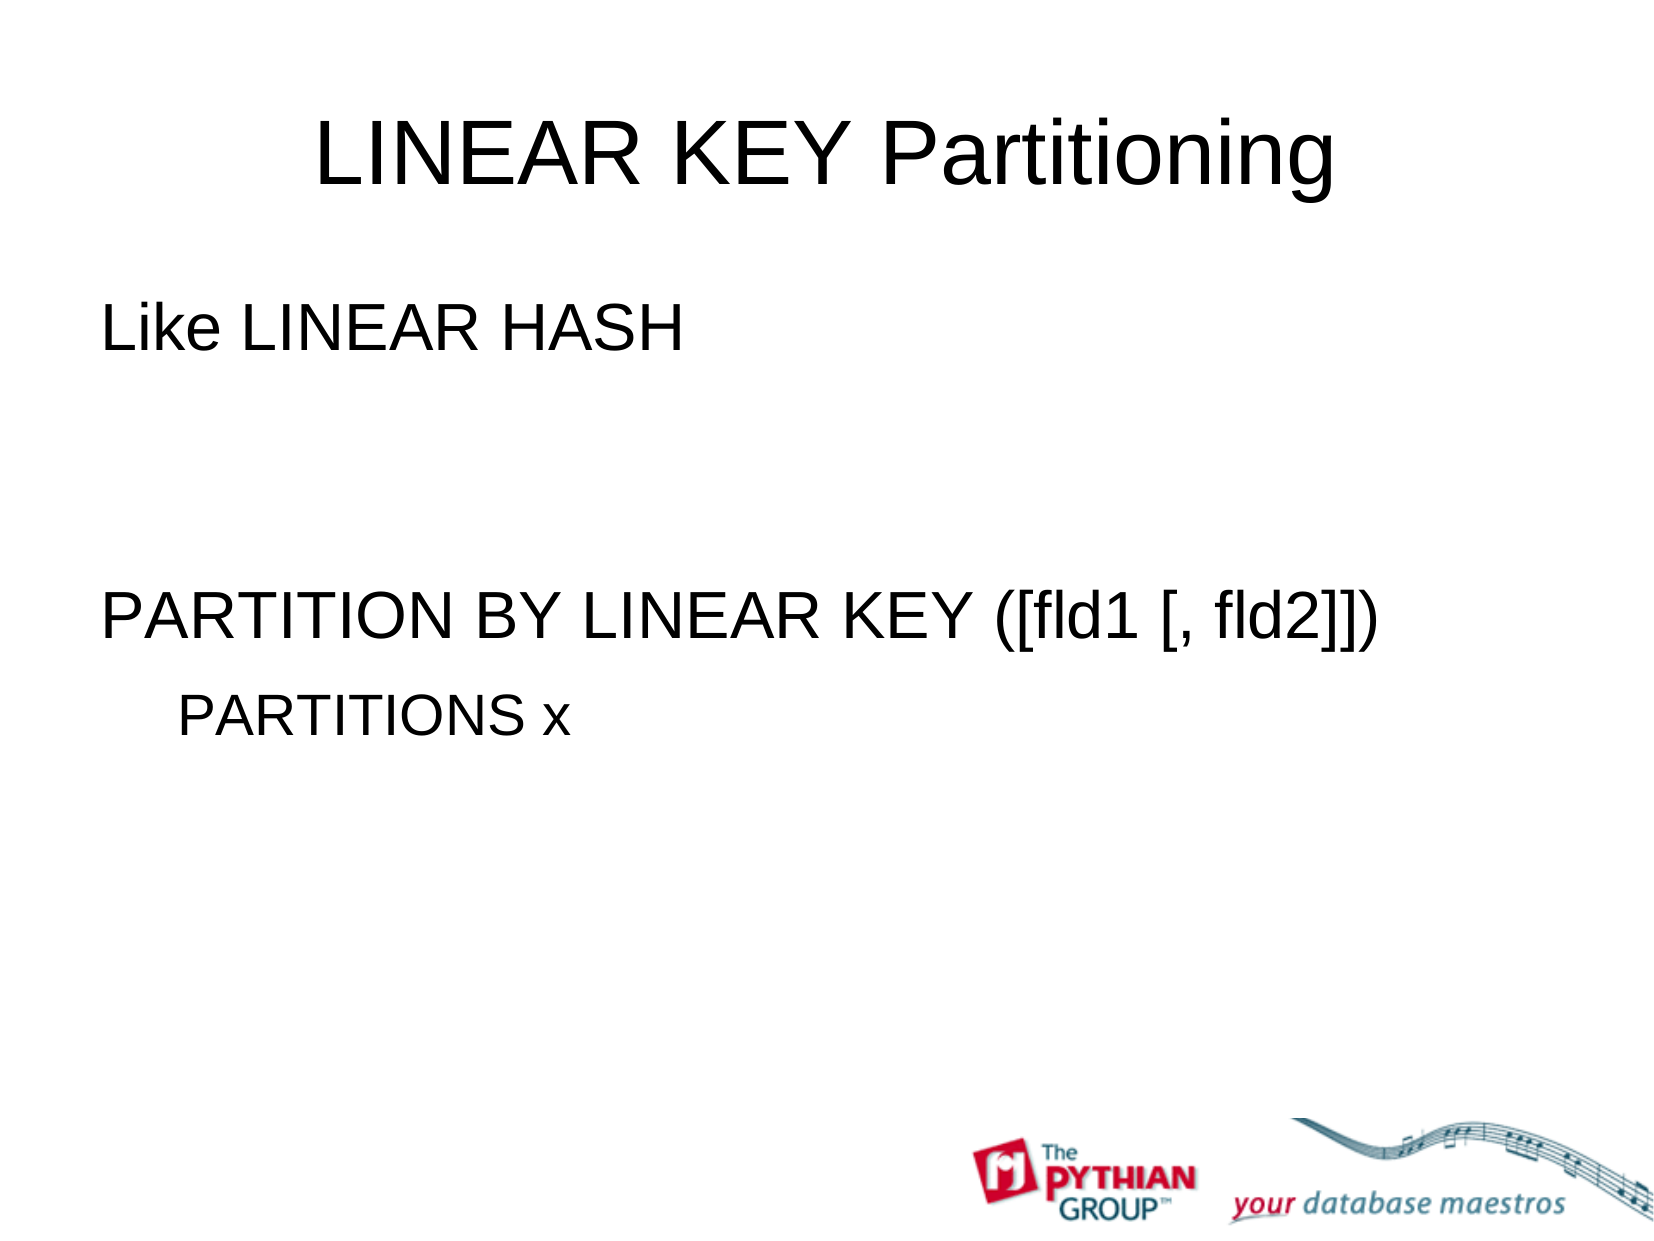

# LINEAR KEY Partitioning
Like LINEAR HASH
PARTITION BY LINEAR KEY ([fld1 [, fld2]])
PARTITIONS x